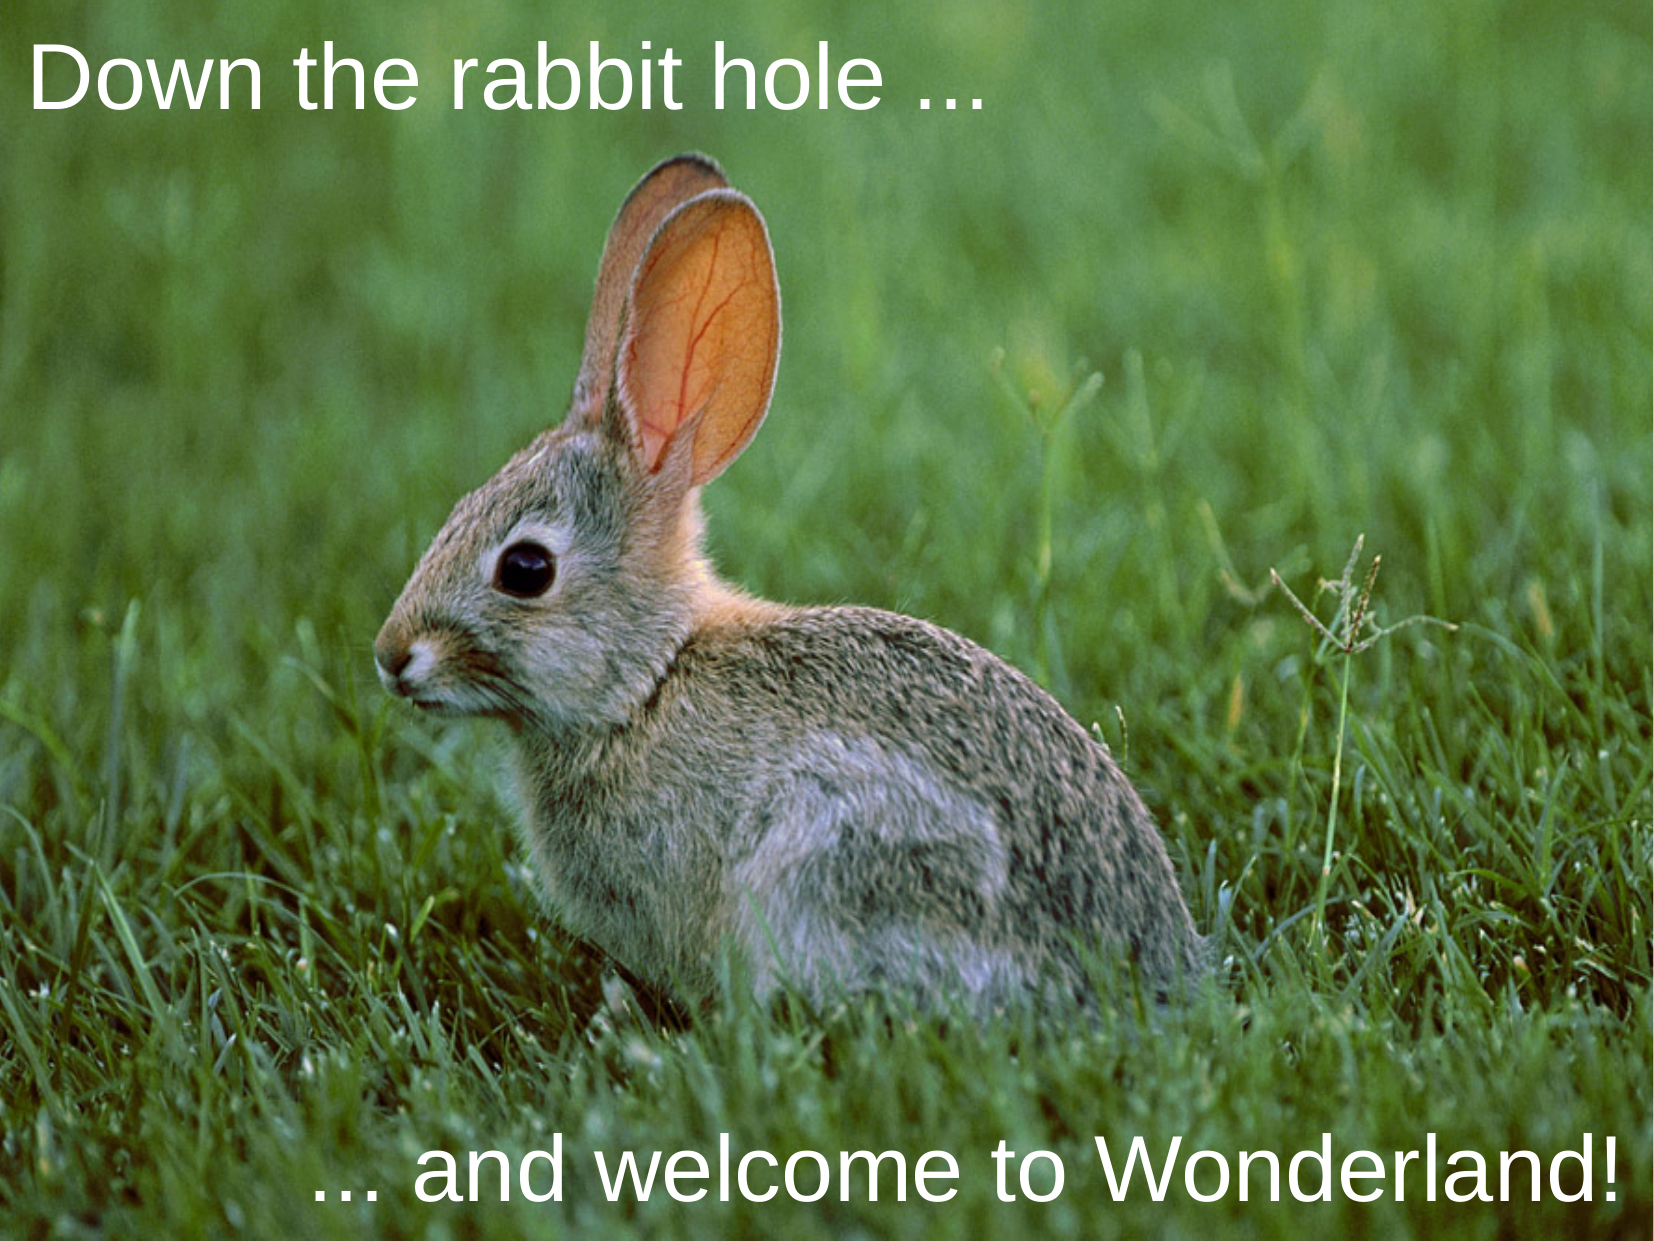

Down the rabbit hole ...
... and welcome to Wonderland!